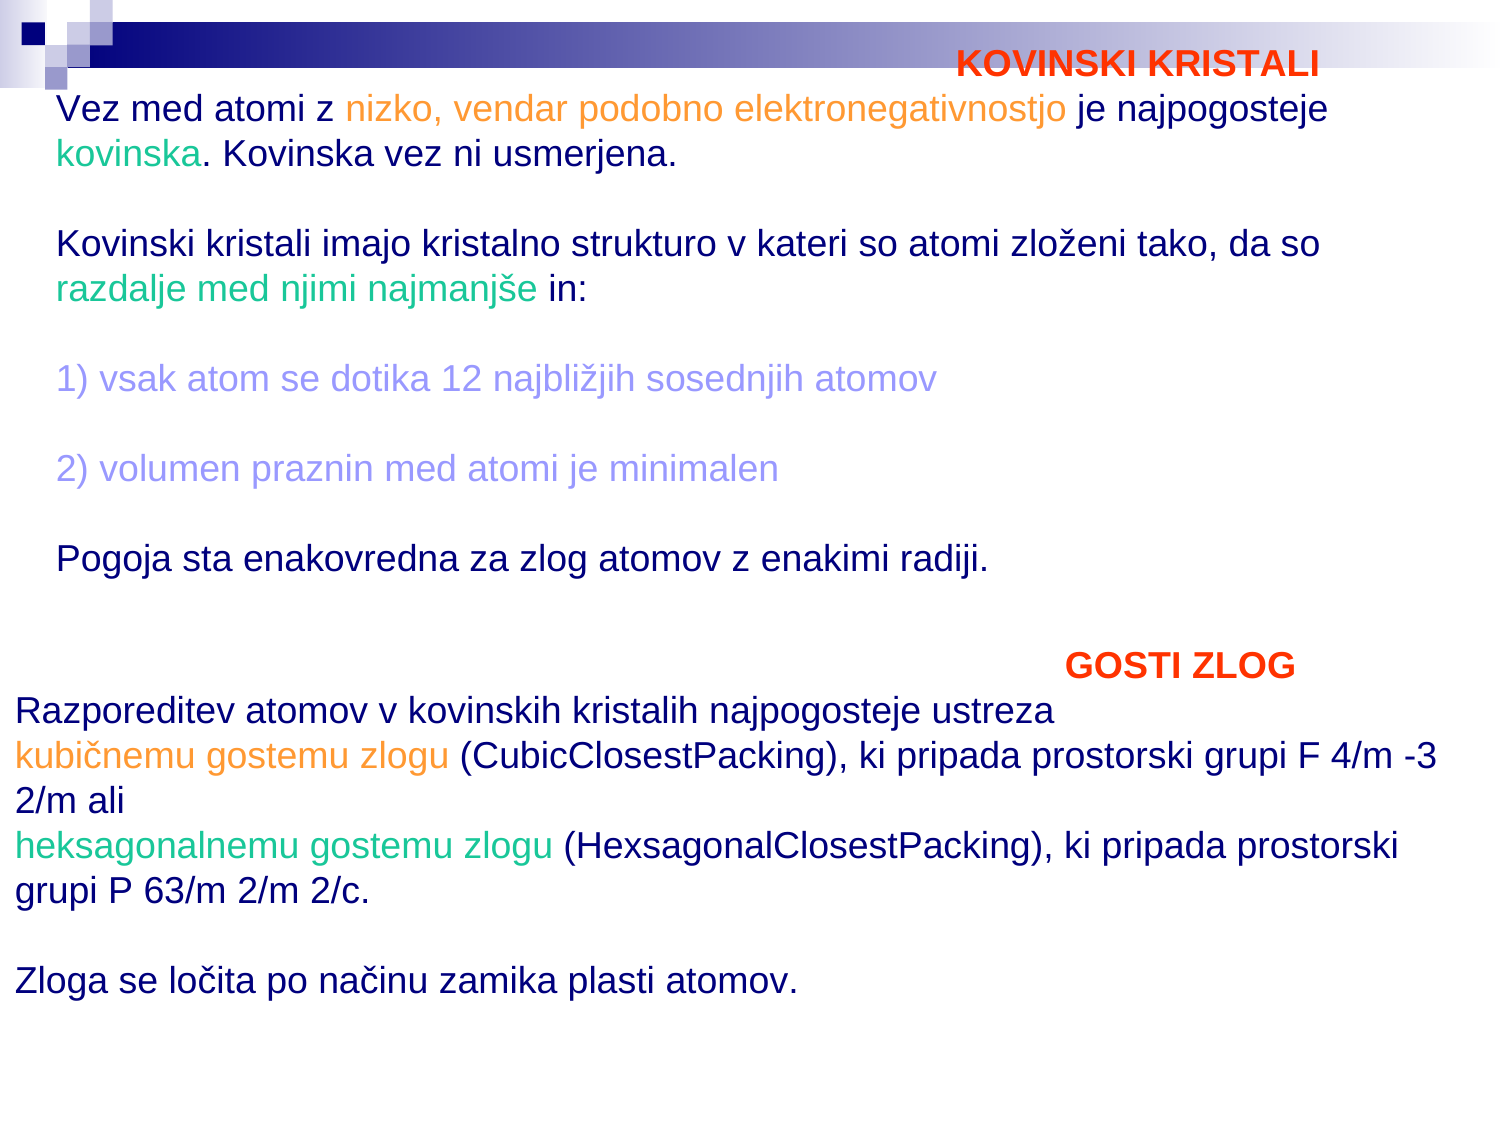

KOVINSKI KRISTALI
Vez med atomi z nizko, vendar podobno elektronegativnostjo je najpogosteje kovinska. Kovinska vez ni usmerjena.
Kovinski kristali imajo kristalno strukturo v kateri so atomi zloženi tako, da so razdalje med njimi najmanjše in:
1) vsak atom se dotika 12 najbližjih sosednjih atomov
2) volumen praznin med atomi je minimalen
Pogoja sta enakovredna za zlog atomov z enakimi radiji.
							GOSTI ZLOG
Razporeditev atomov v kovinskih kristalih najpogosteje ustreza
kubičnemu gostemu zlogu (CubicClosestPacking), ki pripada prostorski grupi F 4/m -3 2/m ali
heksagonalnemu gostemu zlogu (HexsagonalClosestPacking), ki pripada prostorski grupi P 63/m 2/m 2/c.
Zloga se ločita po načinu zamika plasti atomov.